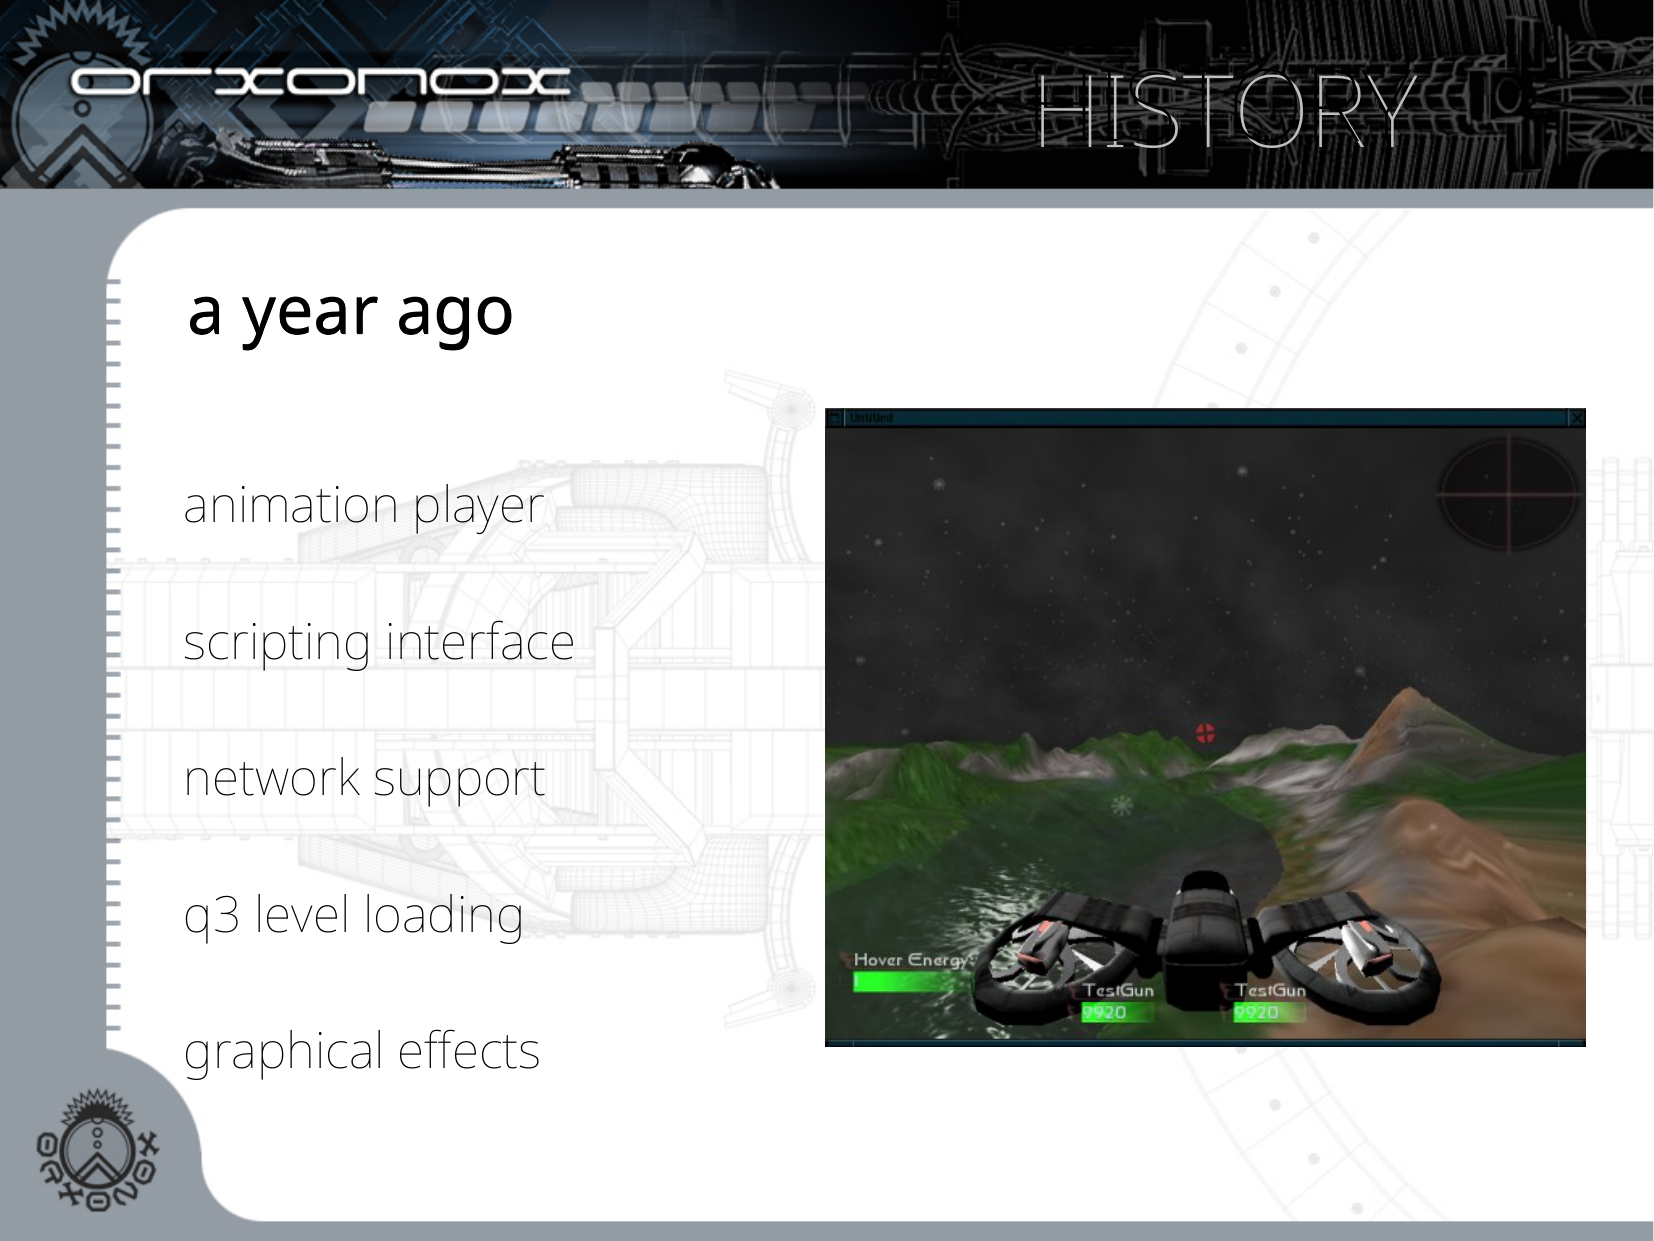

HISTORY
a year ago
animation player
scripting interface
network support
q3 level loading
graphical effects